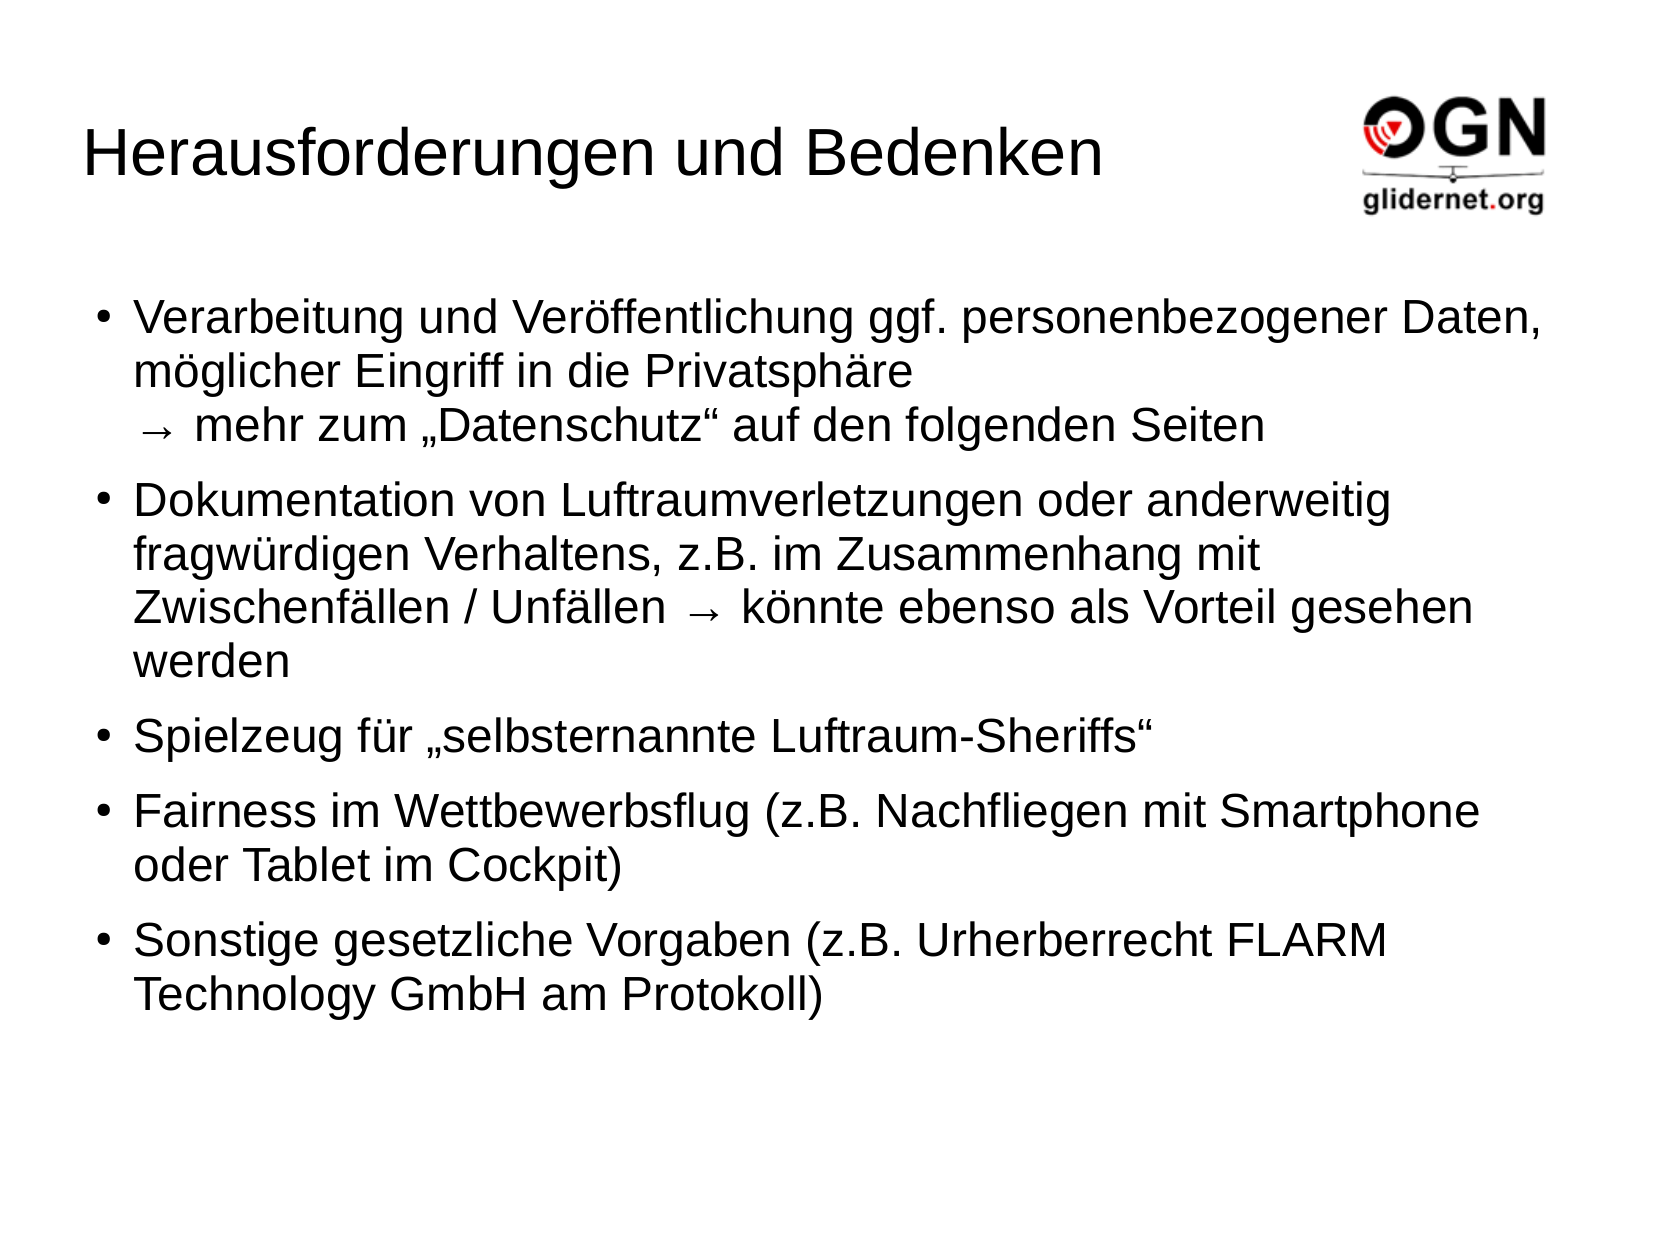

# Herausforderungen und Bedenken
Verarbeitung und Veröffentlichung ggf. personenbezogener Daten, möglicher Eingriff in die Privatsphäre
→ mehr zum „Datenschutz“ auf den folgenden Seiten
Dokumentation von Luftraumverletzungen oder anderweitig fragwürdigen Verhaltens, z.B. im Zusammenhang mit Zwischenfällen / Unfällen → könnte ebenso als Vorteil gesehen werden
Spielzeug für „selbsternannte Luftraum-Sheriffs“
Fairness im Wettbewerbsflug (z.B. Nachfliegen mit Smartphone oder Tablet im Cockpit)
Sonstige gesetzliche Vorgaben (z.B. Urherberrecht FLARM Technology GmbH am Protokoll)